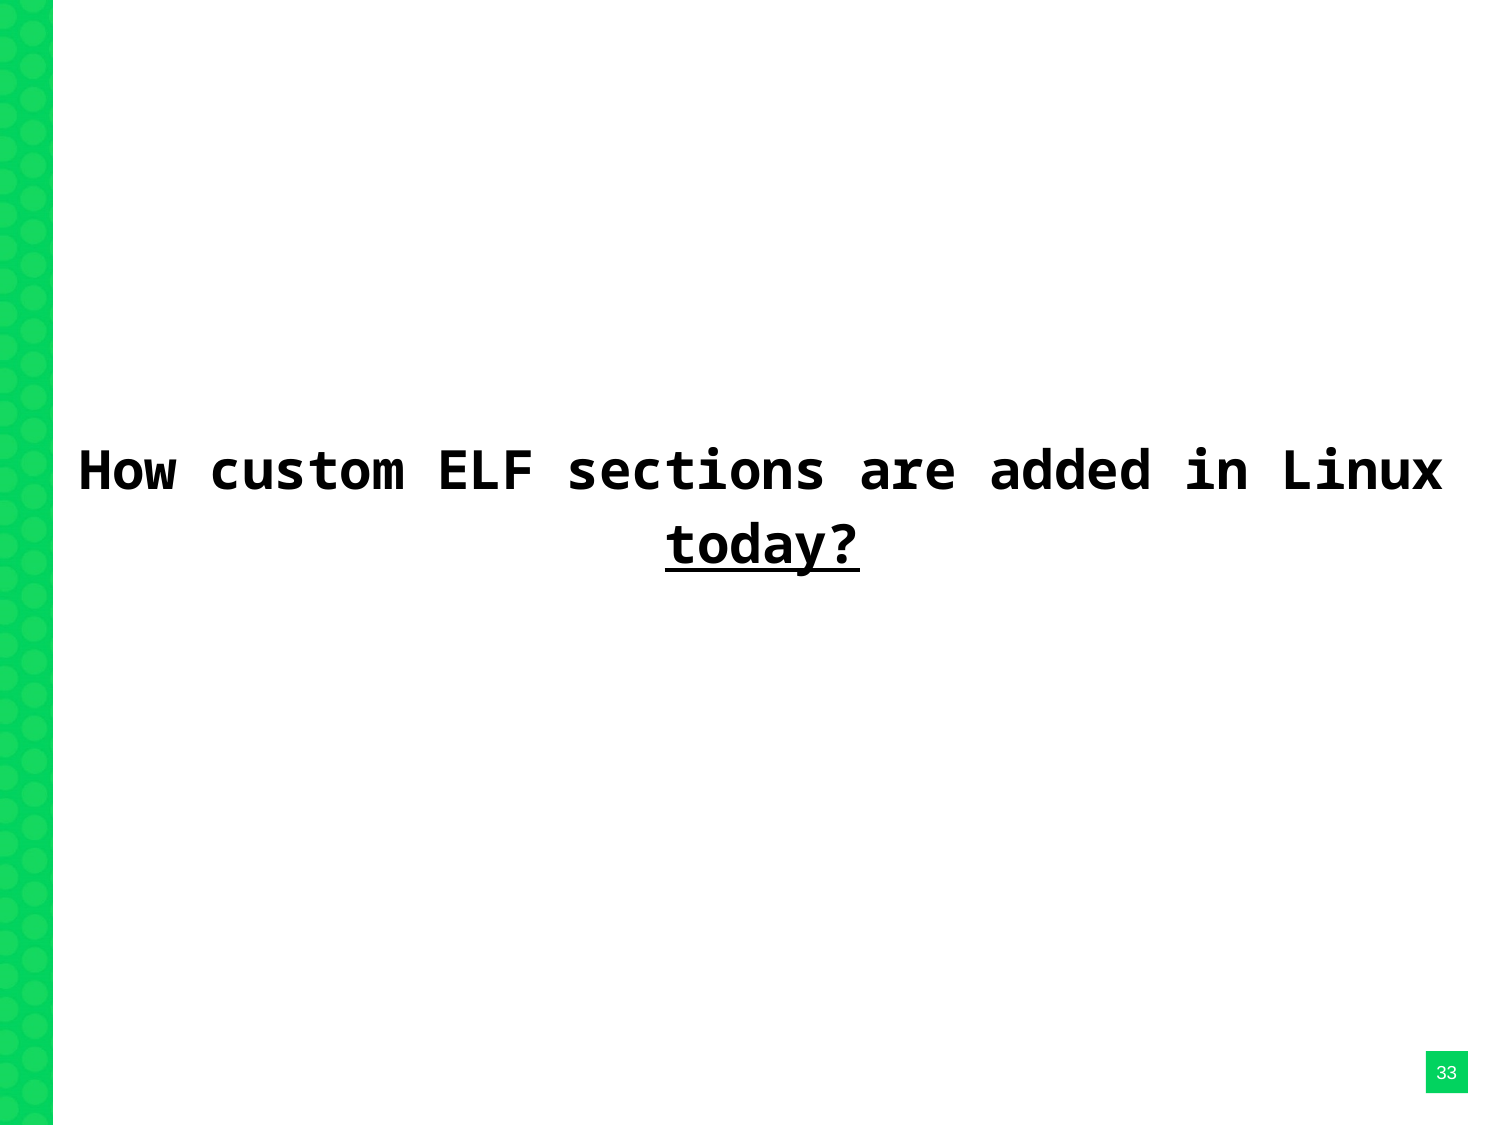

# How custom ELF sections are added in Linux today?